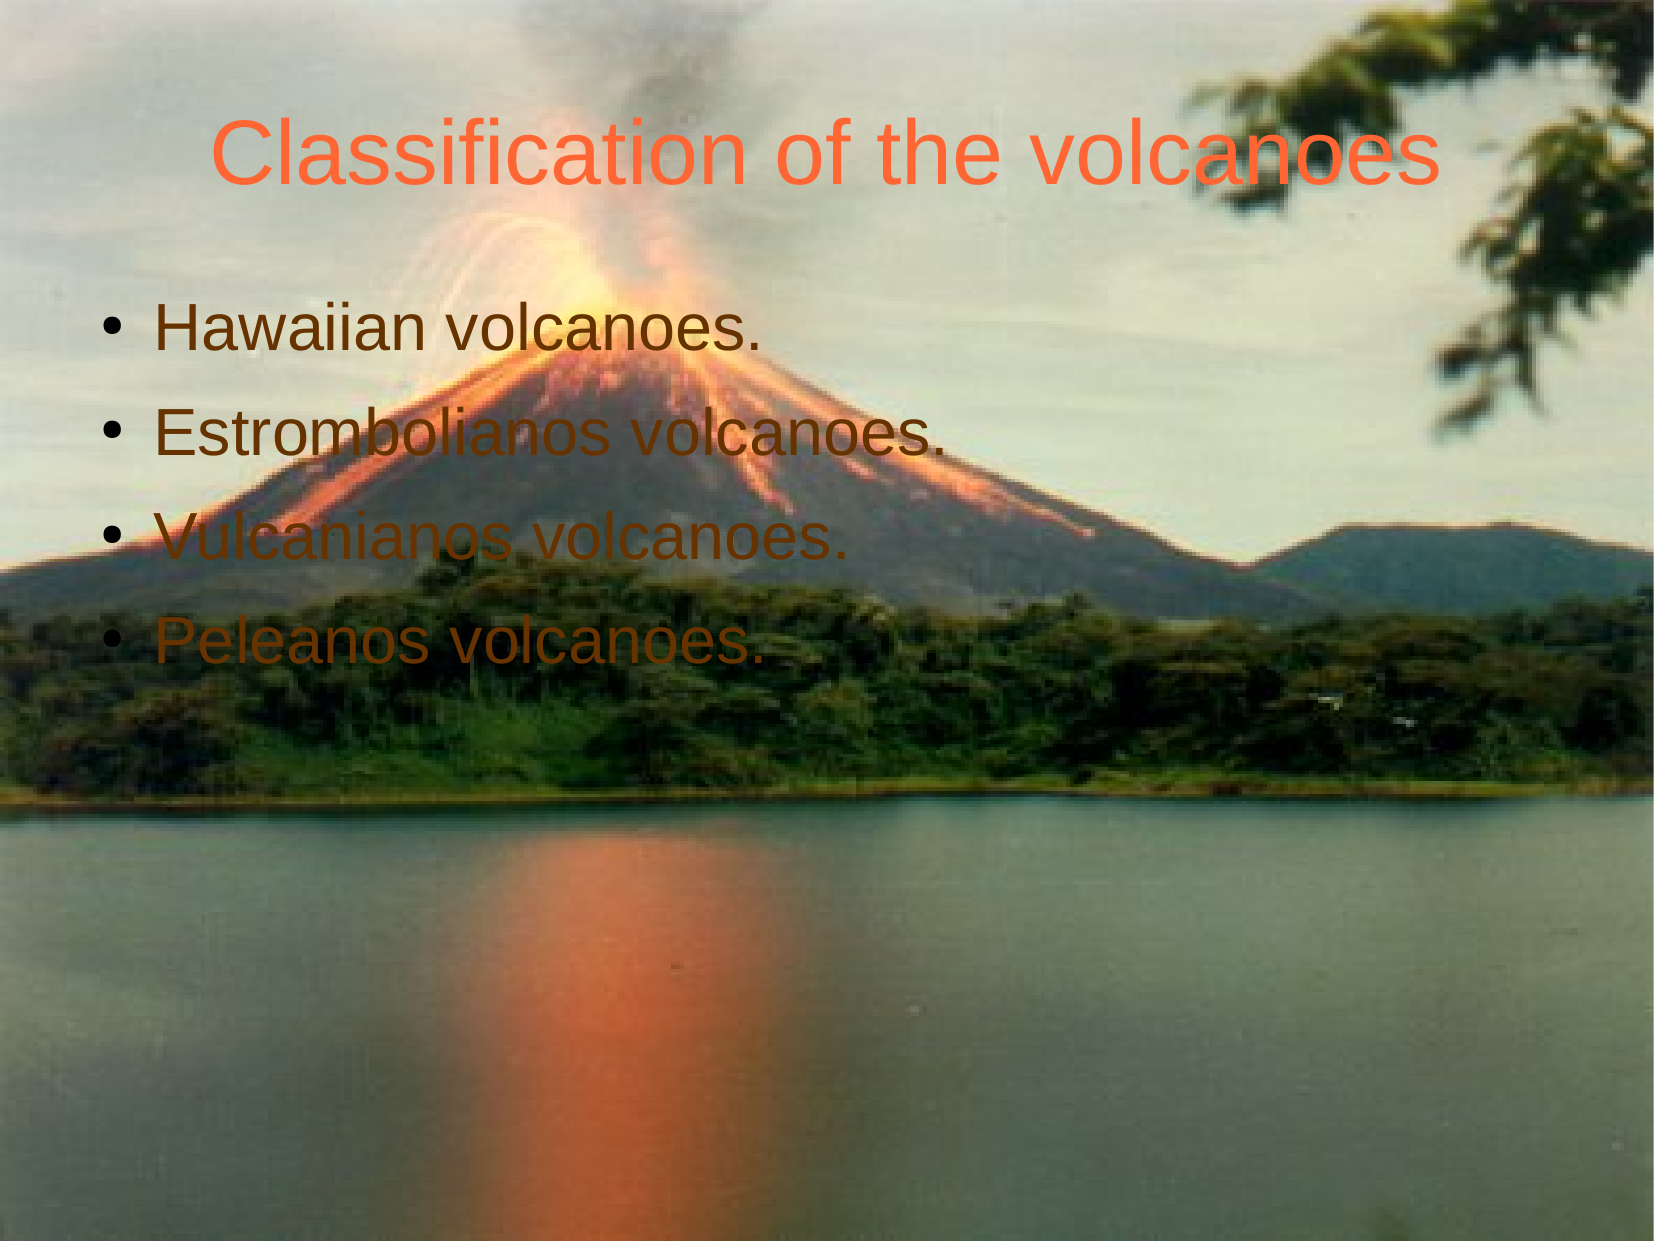

# Classification of the volcanoes
Hawaiian volcanoes.
Estrombolianos volcanoes.
Vulcanianos volcanoes.
Peleanos volcanoes.